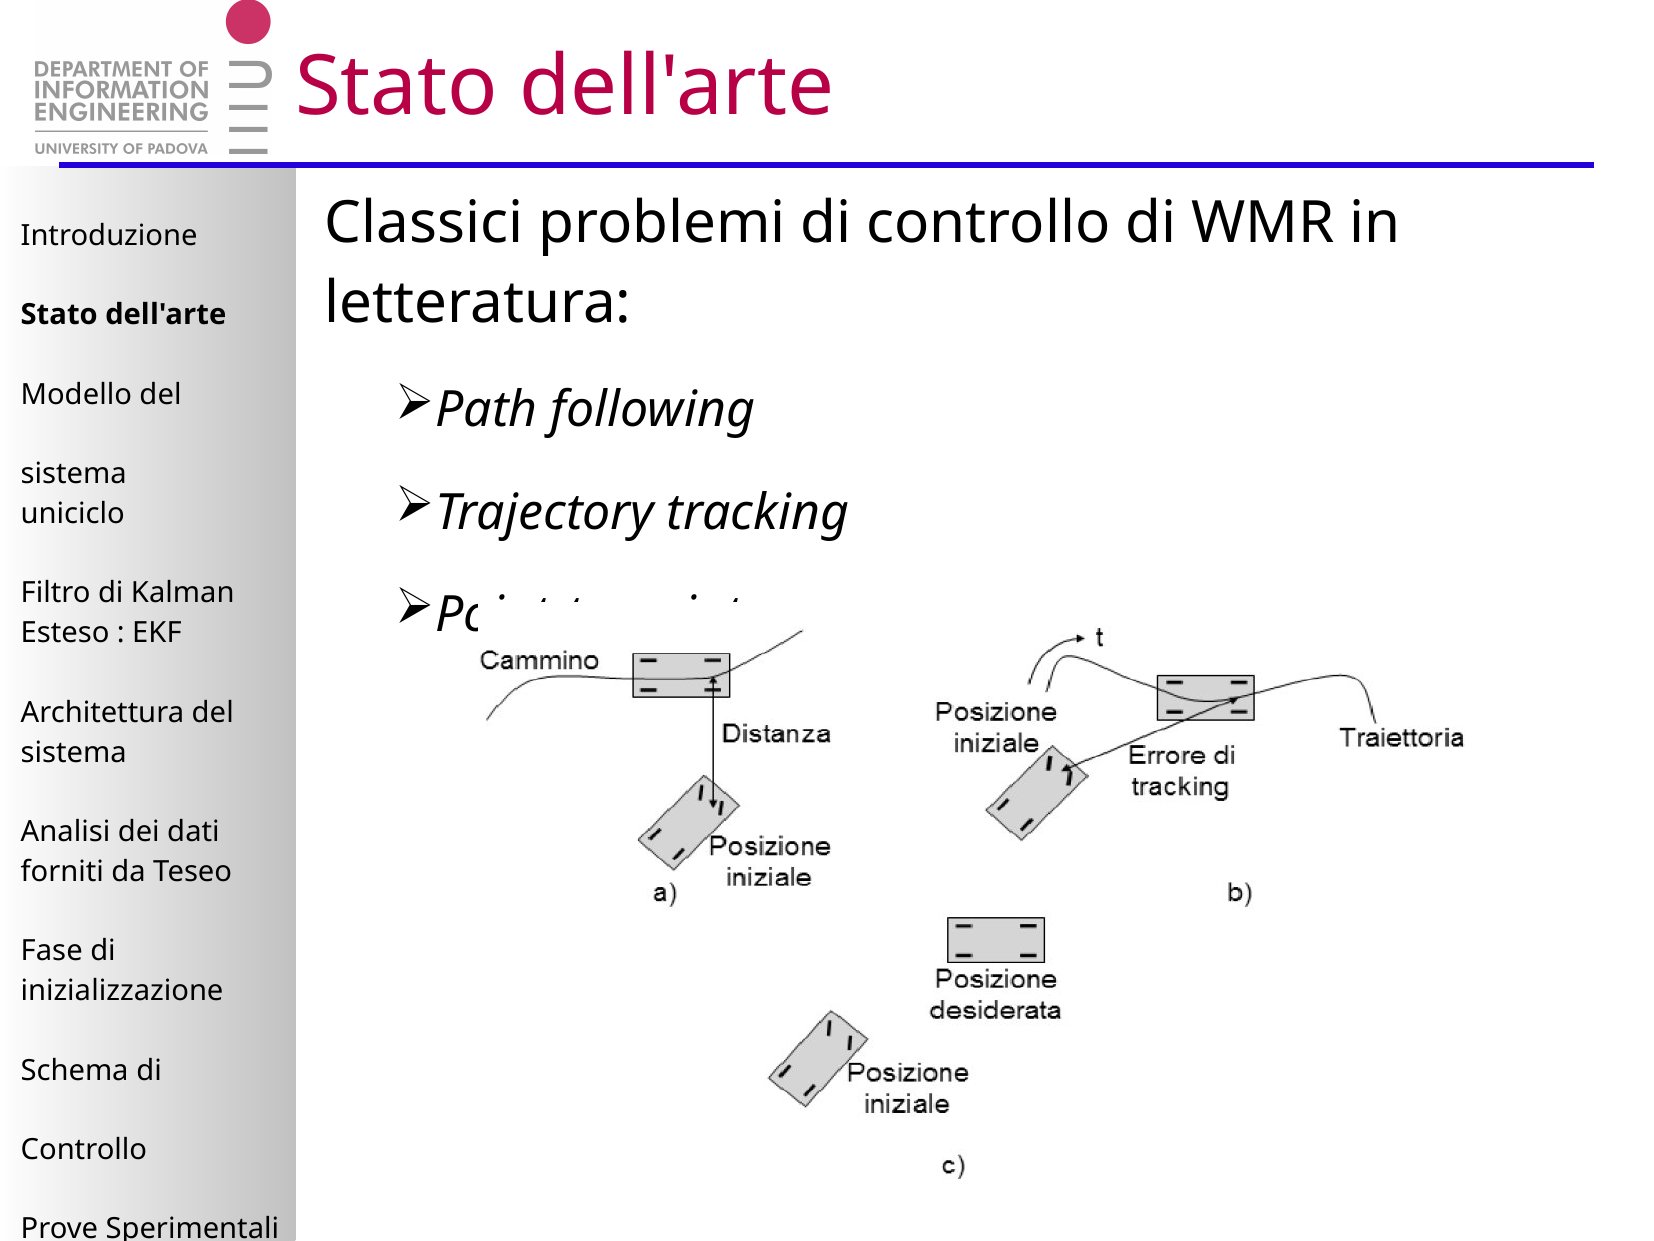

Stato dell'arte
# Classici problemi di controllo di WMR in letteratura:
Path following
Trajectory tracking
Point-to-point
Introduzione
Stato dell'arte
Modello del sistema
uniciclo
Filtro di Kalman
Esteso : EKF
Architettura del
sistema
Analisi dei dati
forniti da Teseo
Fase di
inizializzazione
Schema di Controllo
Prove Sperimentali
Conclusioni
Sviluppi futuri